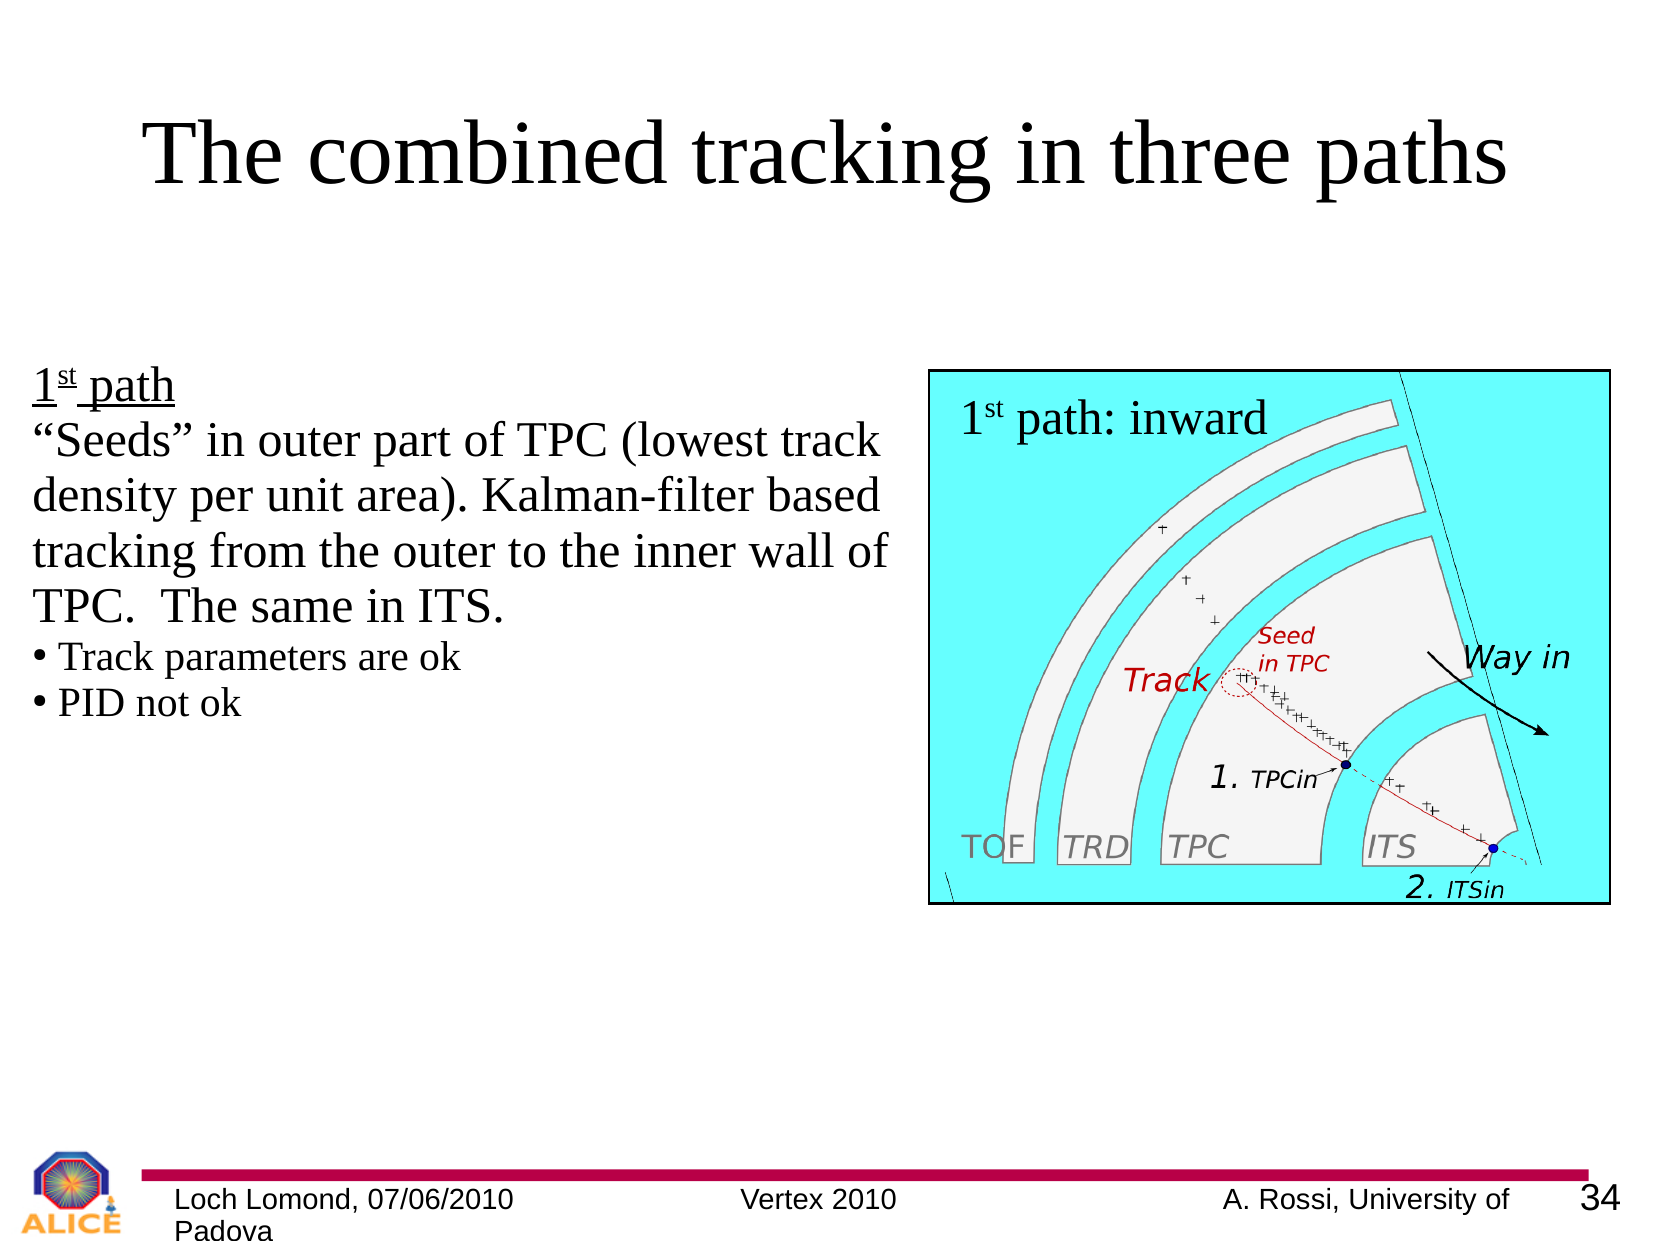

# The combined tracking in three paths
1st path
“Seeds” in outer part of TPC (lowest track density per unit area). Kalman-filter based tracking from the outer to the inner wall of TPC. The same in ITS.
 Track parameters are ok
 PID not ok
1st path: inward
Loch Lomond, 07/06/2010 		 Vertex 2010 		 A. Rossi, University of Padova
34